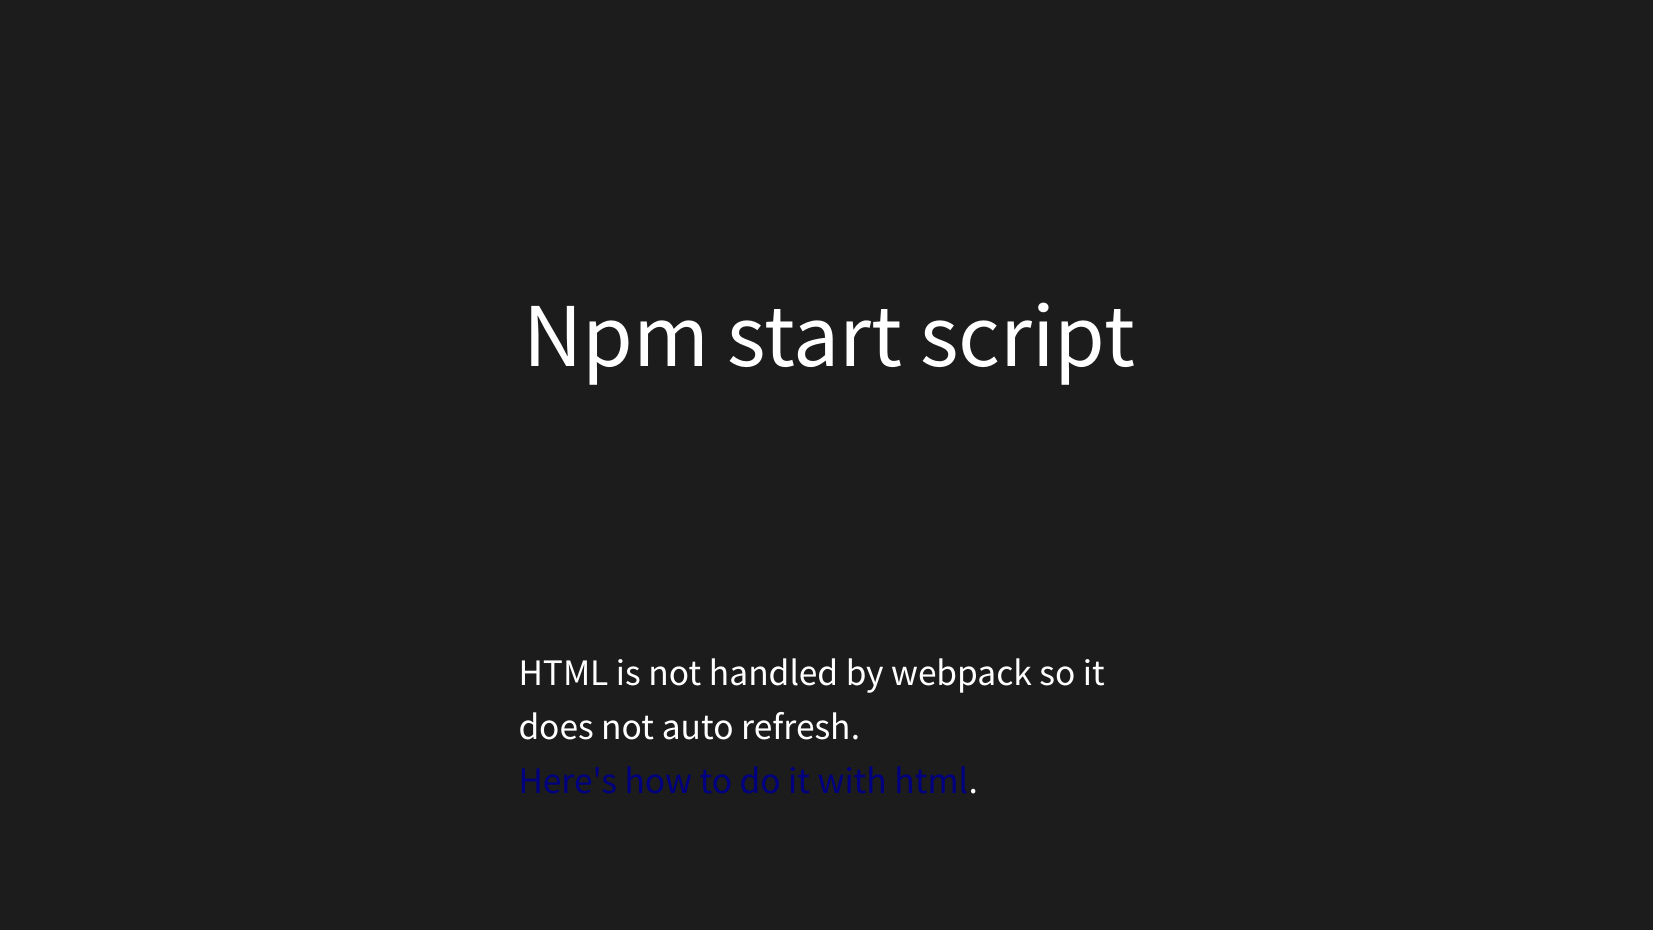

# Npm start script
HTML is not handled by webpack so it does not auto refresh. Here's how to do it with html.